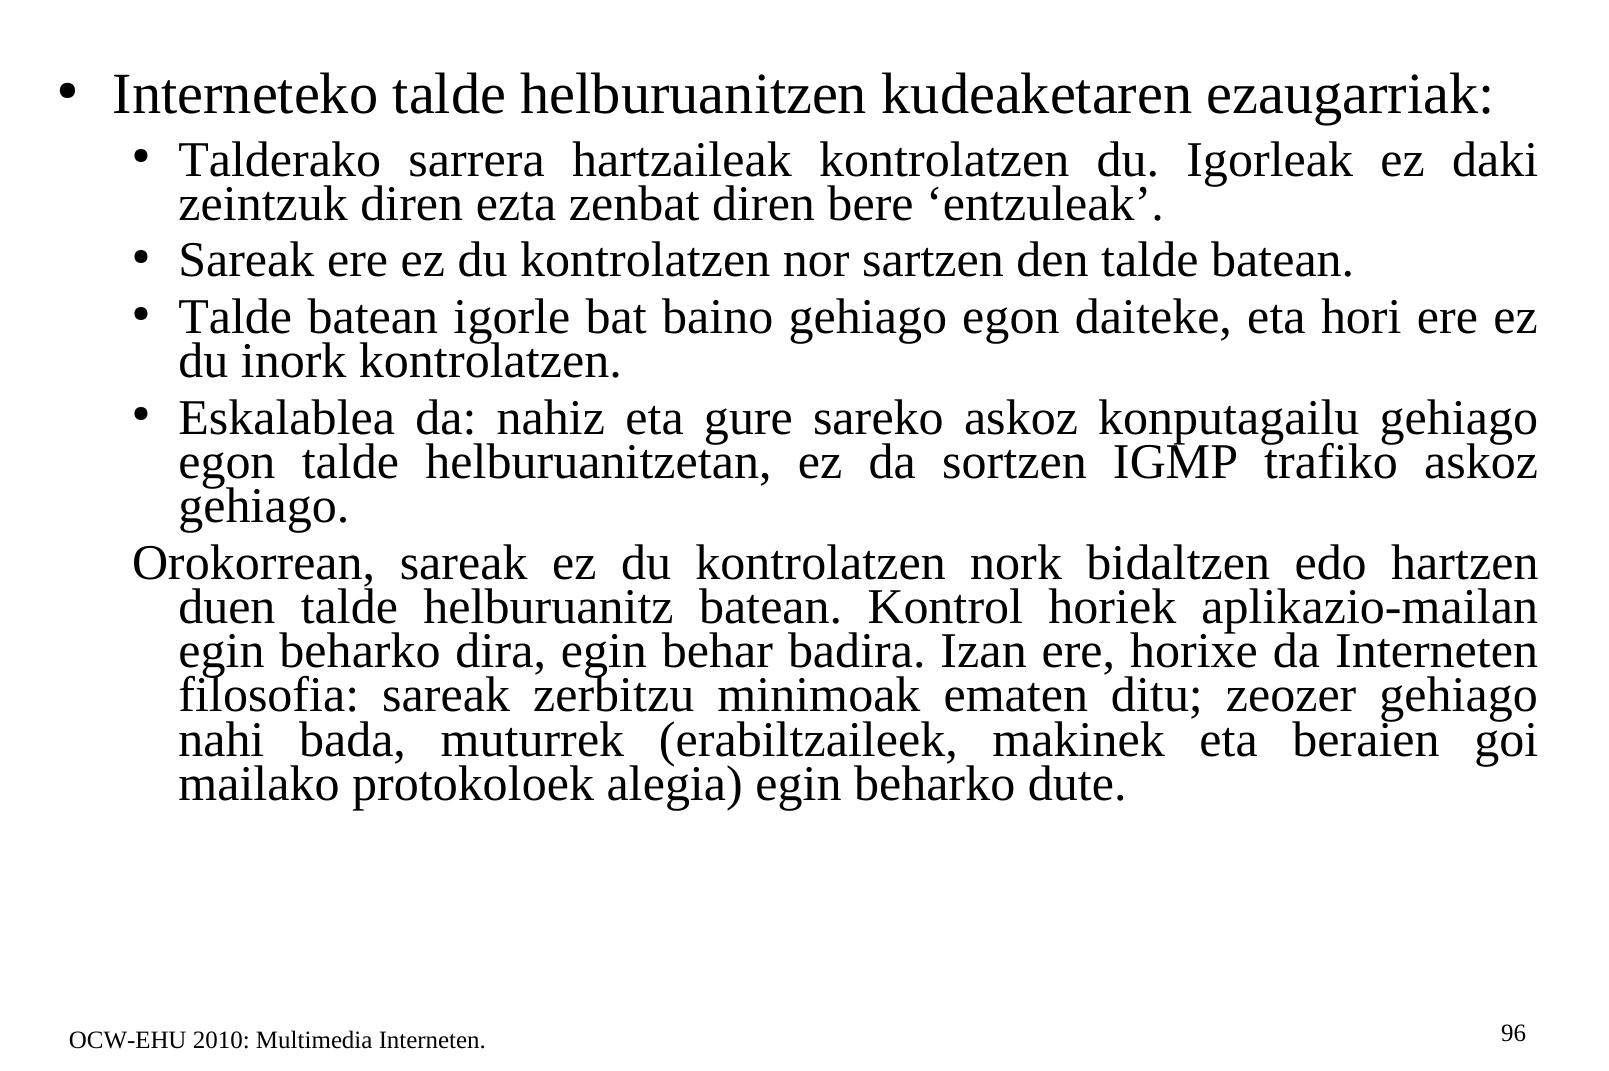

# Interneteko talde helburuanitzen kudeaketaren ezaugarriak:
Talderako sarrera hartzaileak kontrolatzen du. Igorleak ez daki zeintzuk diren ezta zenbat diren bere ‘entzuleak’.
Sareak ere ez du kontrolatzen nor sartzen den talde batean.
Talde batean igorle bat baino gehiago egon daiteke, eta hori ere ez du inork kontrolatzen.
Eskalablea da: nahiz eta gure sareko askoz konputagailu gehiago egon talde helburuanitzetan, ez da sortzen IGMP trafiko askoz gehiago.
Orokorrean, sareak ez du kontrolatzen nork bidaltzen edo hartzen duen talde helburuanitz batean. Kontrol horiek aplikazio-mailan egin beharko dira, egin behar badira. Izan ere, horixe da Interneten filosofia: sareak zerbitzu minimoak ematen ditu; zeozer gehiago nahi bada, muturrek (erabiltzaileek, makinek eta beraien goi mailako protokoloek alegia) egin beharko dute.
96